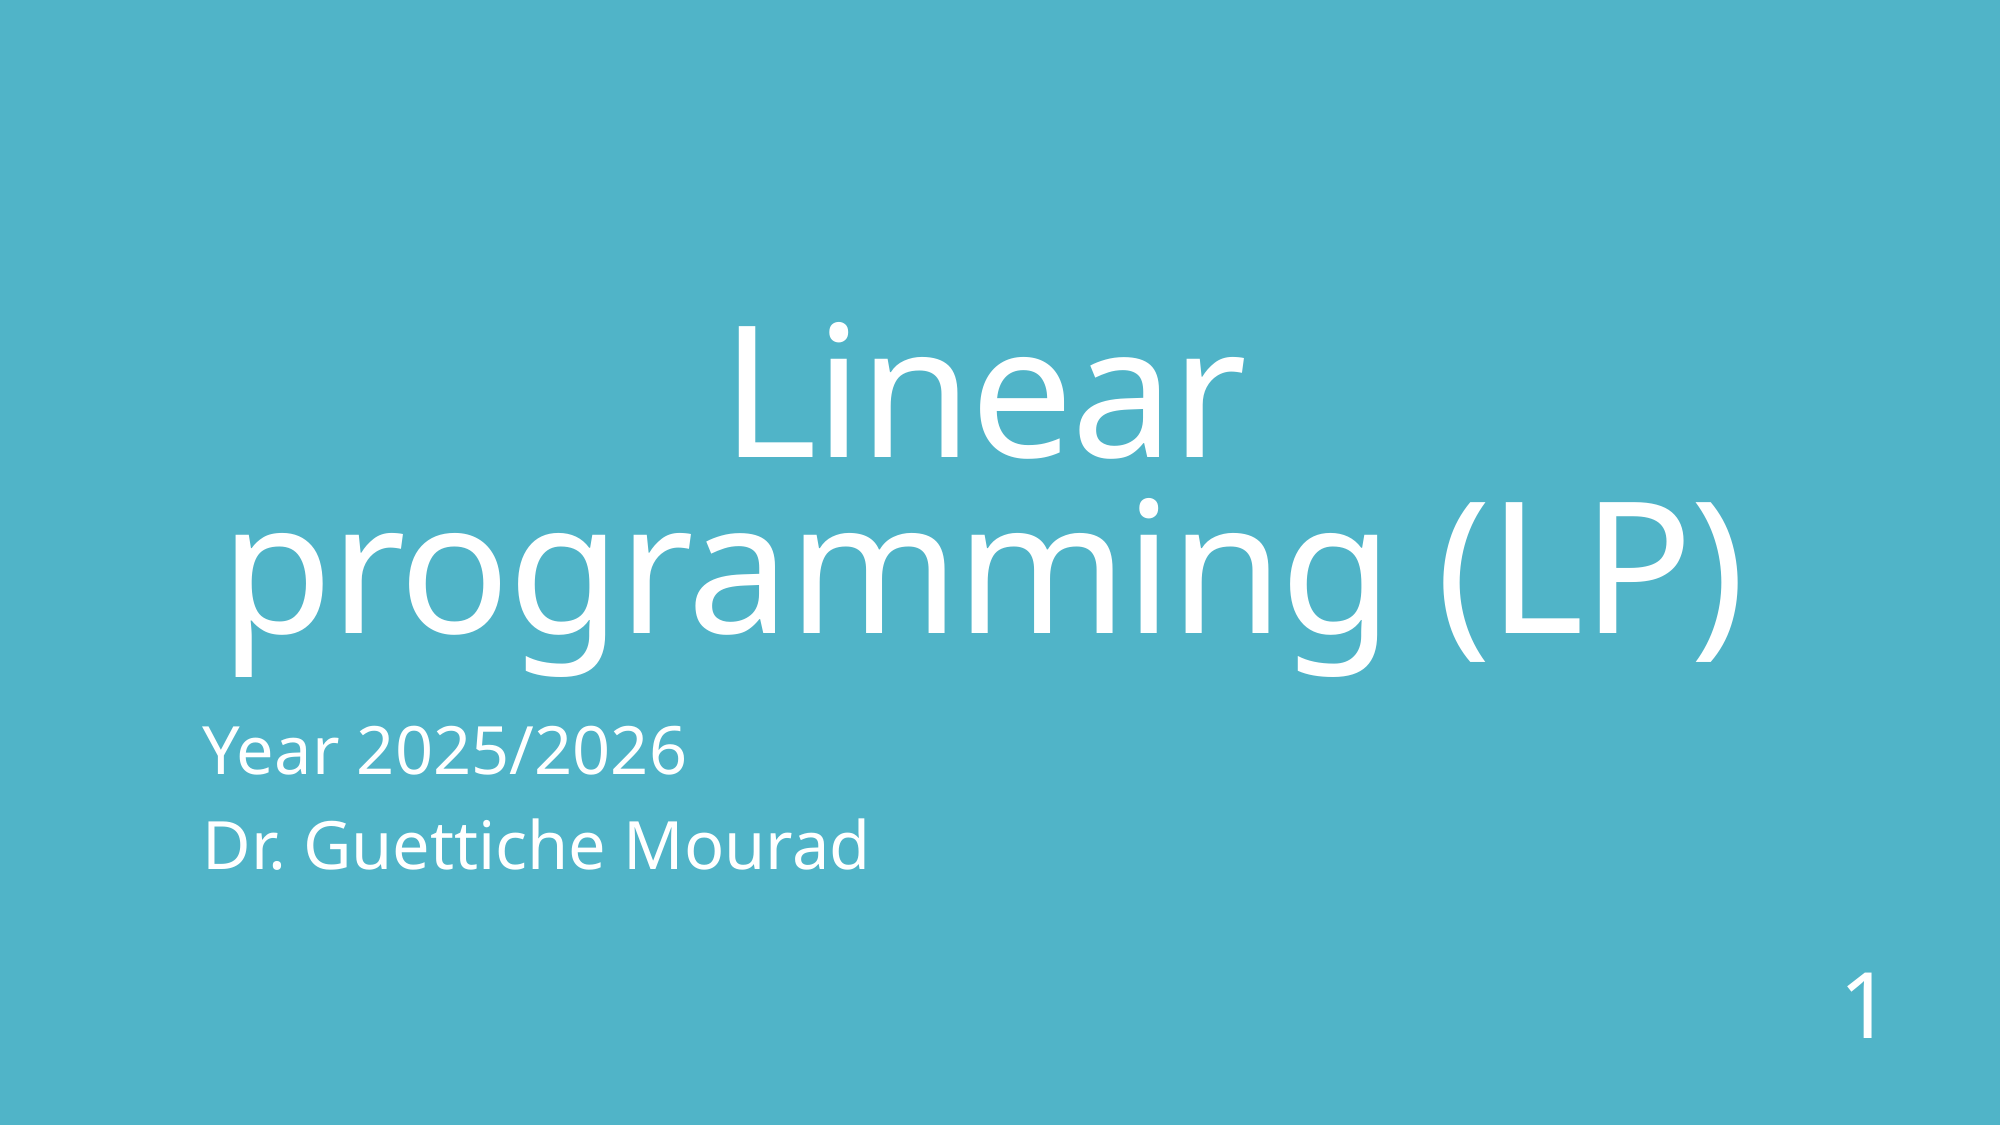

Linear programming (LP)
Year 2025/2026
Dr. Guettiche Mourad